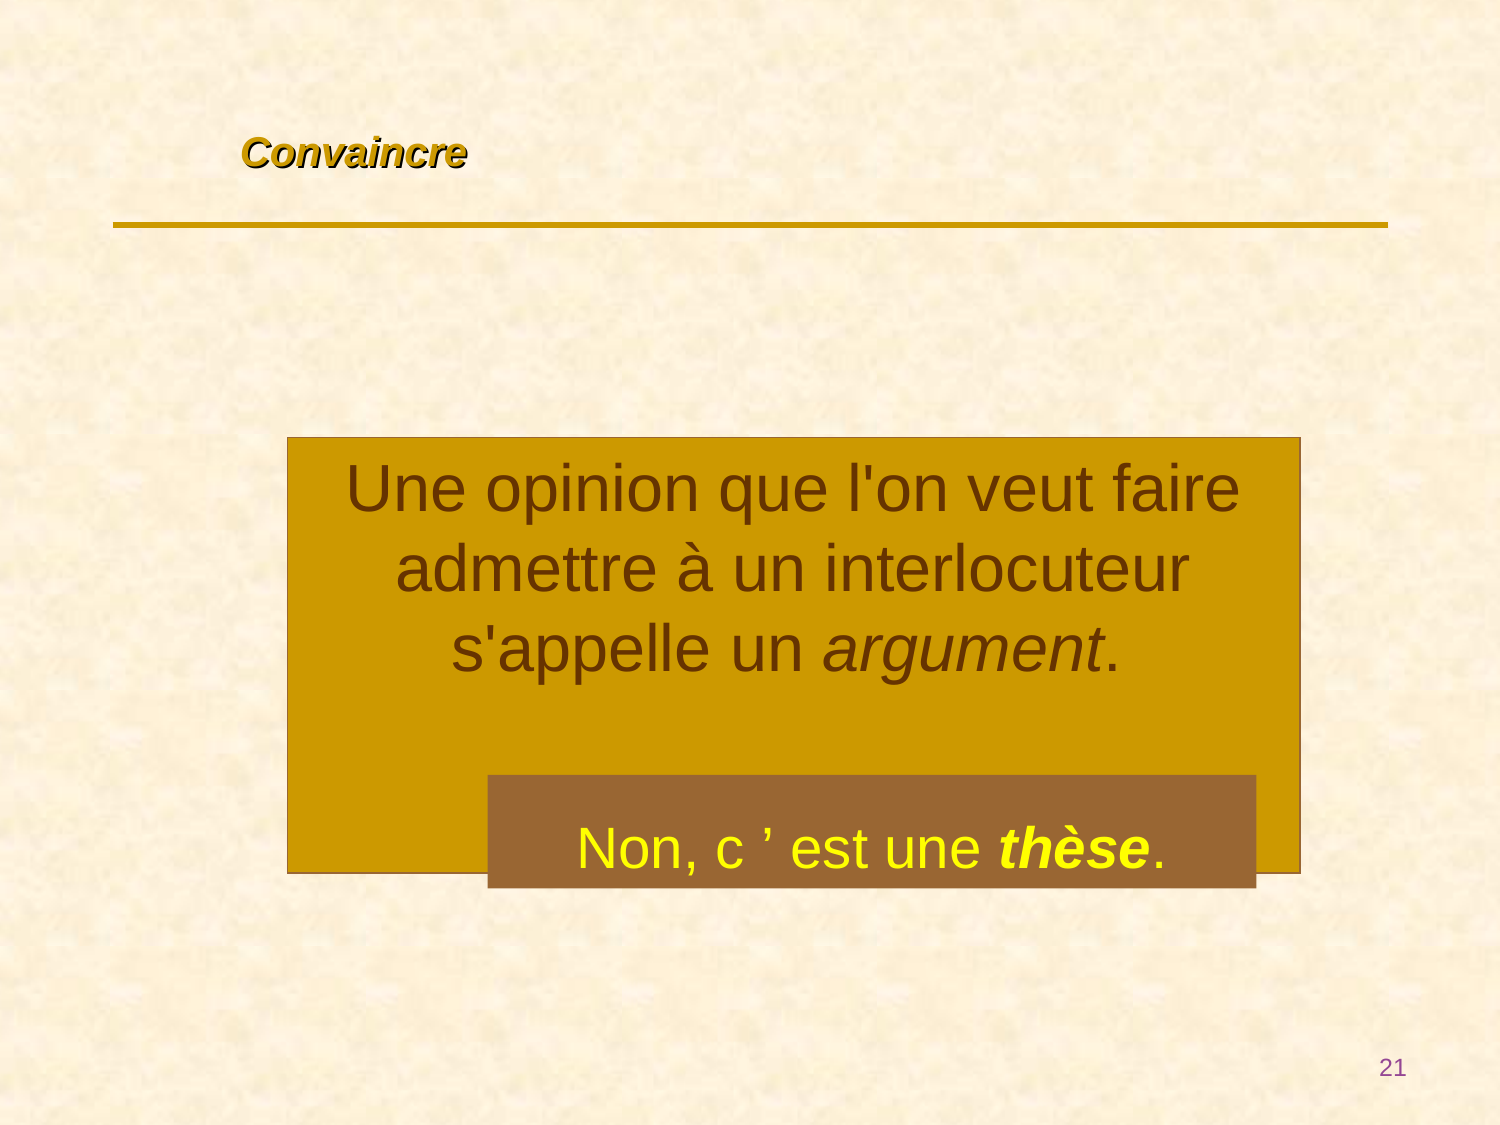

Convaincre
Une opinion que l'on veut faire admettre à un interlocuteur s'appelle un argument.
Vrai / Faux ?
Non, c ’ est une thèse.
21